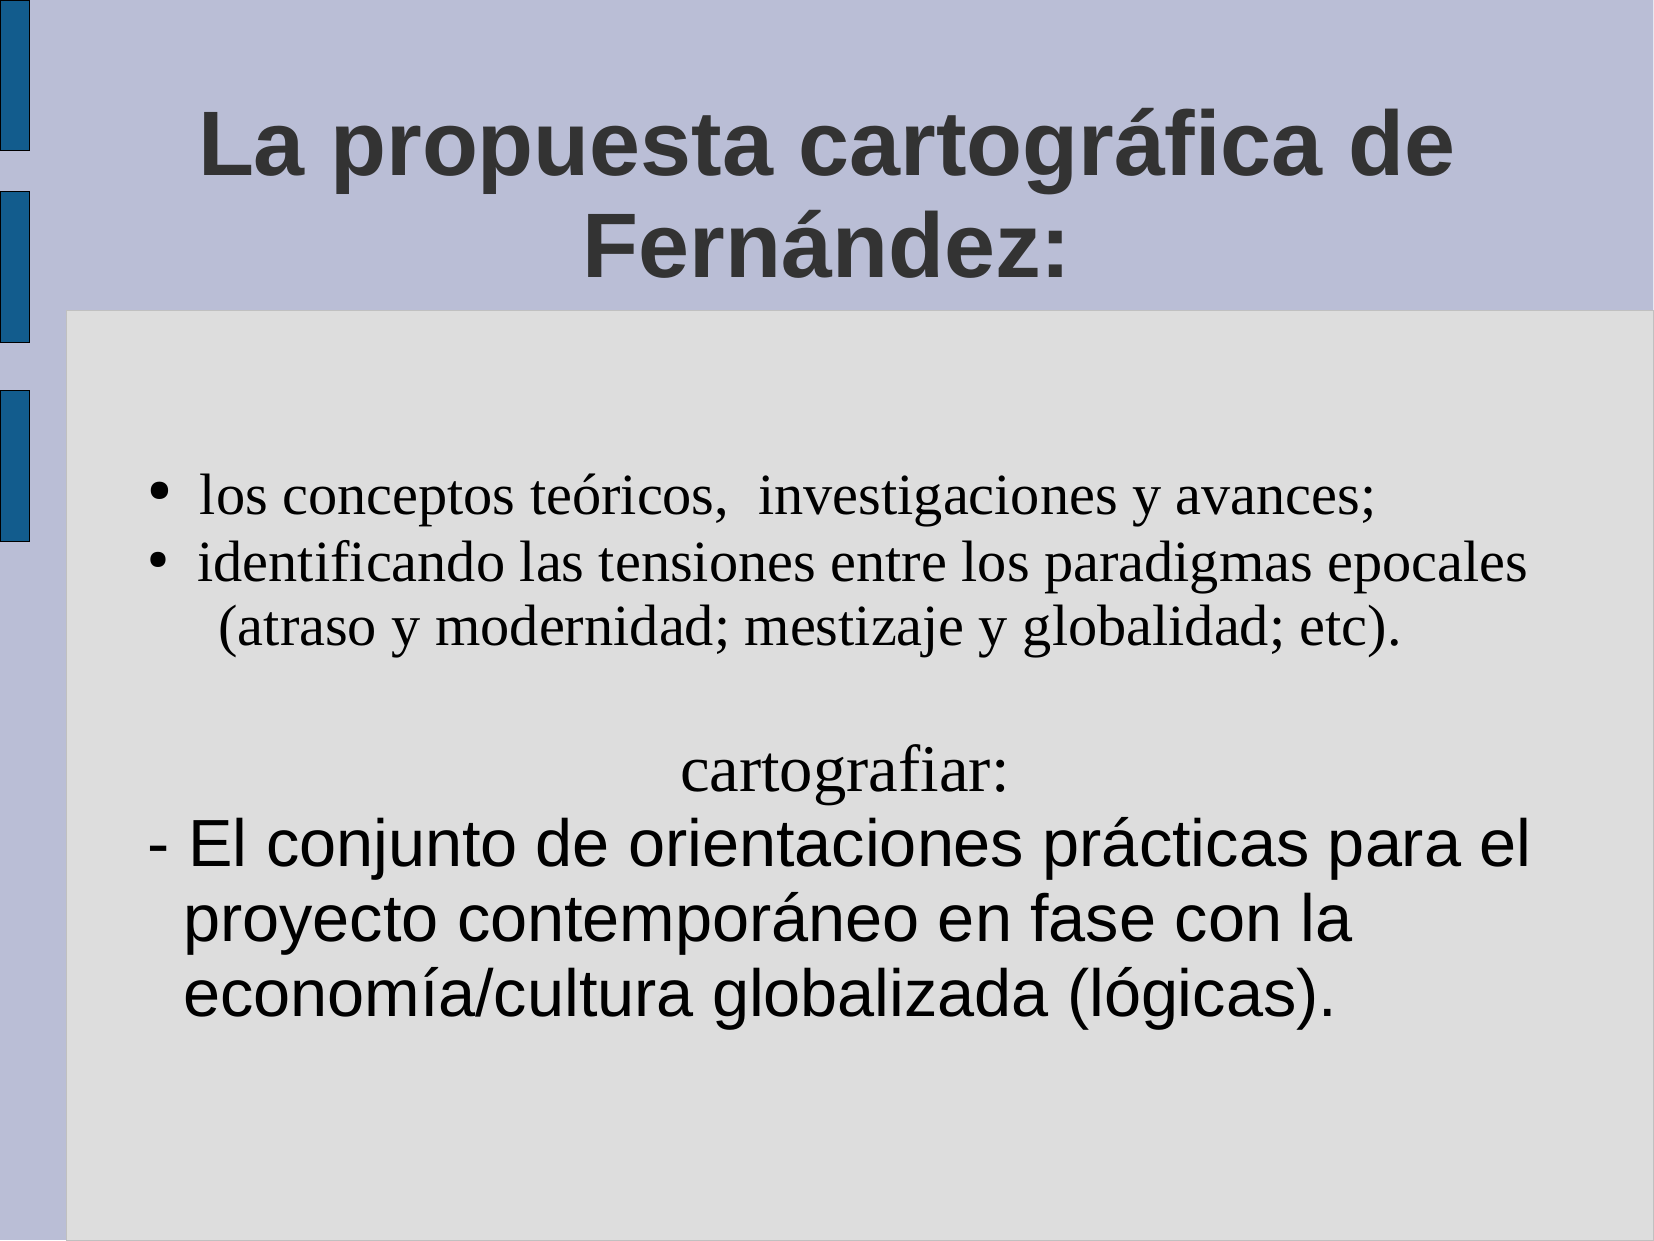

# La propuesta cartográfica de Fernández:
 los conceptos teóricos, investigaciones y avances;
 identificando las tensiones entre los paradigmas epocales (atraso y modernidad; mestizaje y globalidad; etc).
cartografiar:
- El conjunto de orientaciones prácticas para el proyecto contemporáneo en fase con la economía/cultura globalizada (lógicas).